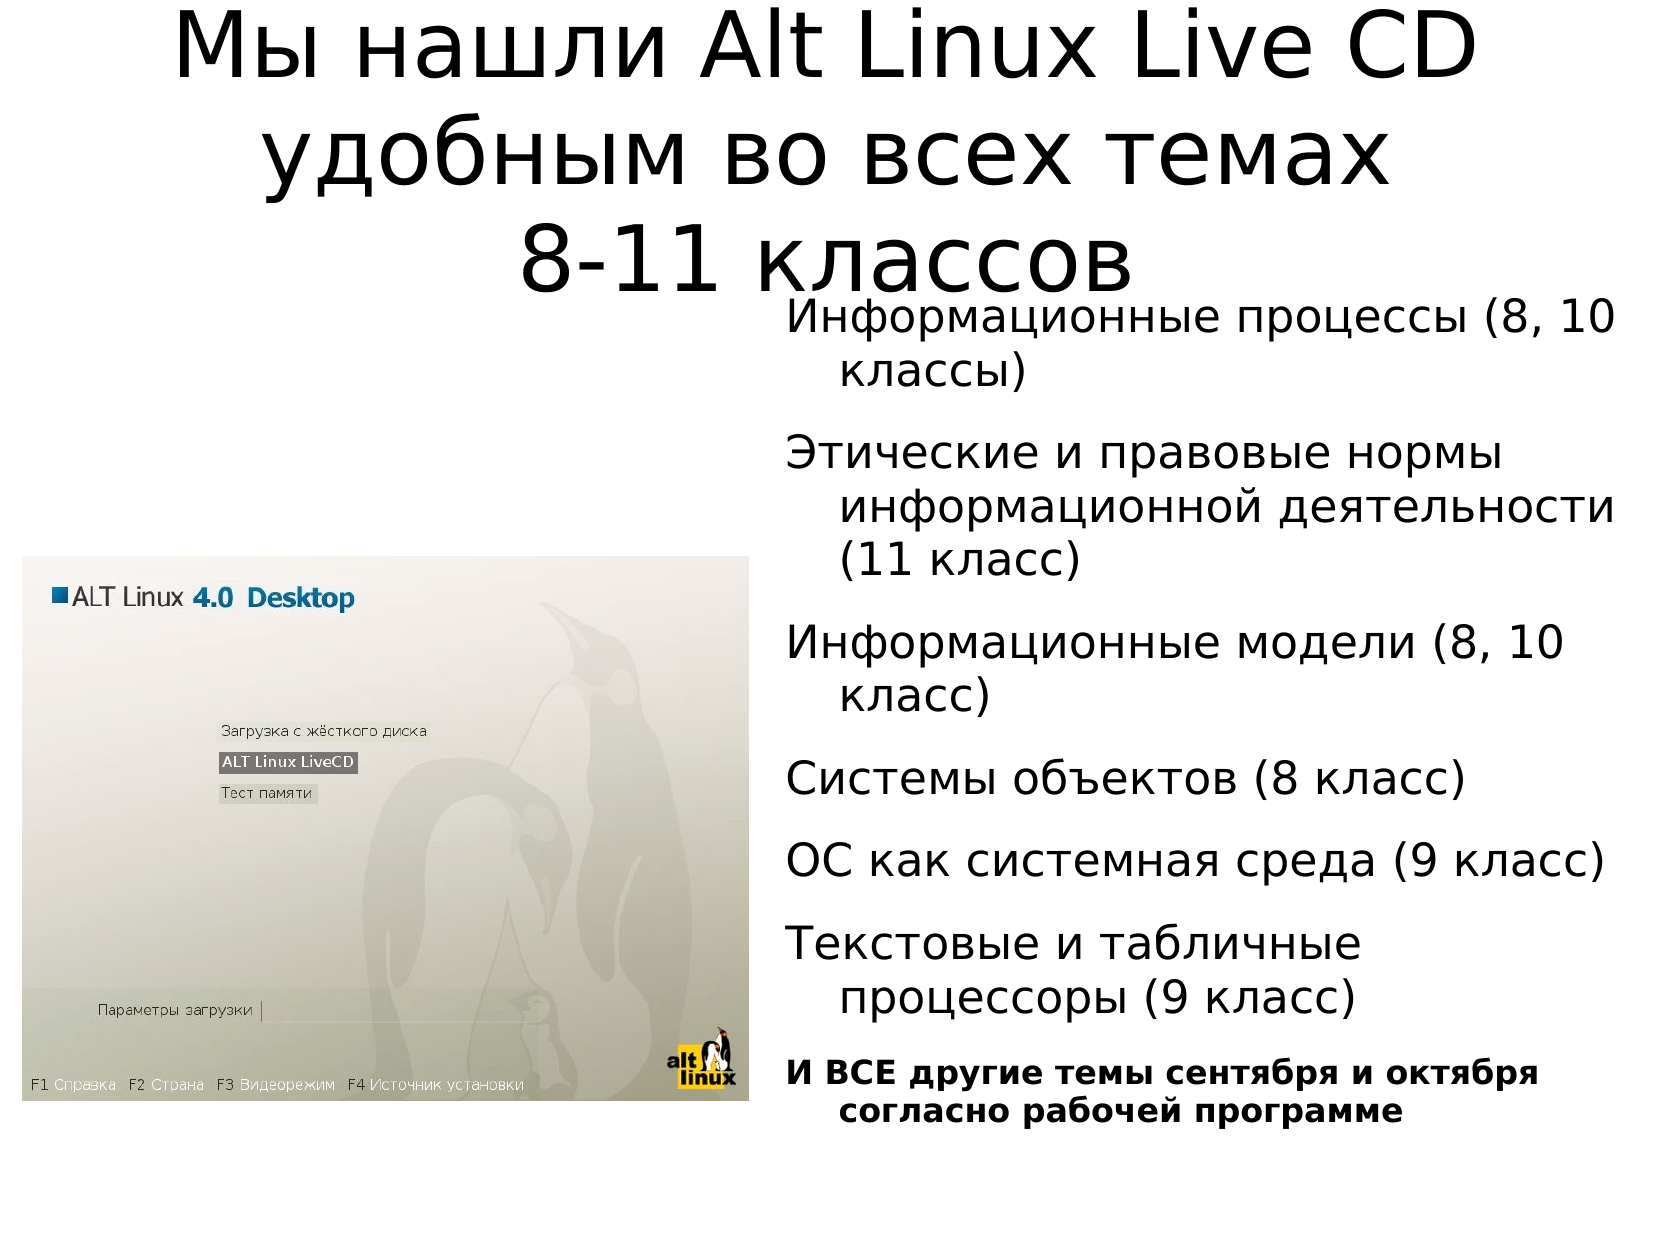

# Мы нашли Alt Linux Live CD удобным во всех темах 8-11 классов
Информационные процессы (8, 10 классы)
Этические и правовые нормы информационной деятельности (11 класс)
Информационные модели (8, 10 класс)
Системы объектов (8 класс)
ОС как системная среда (9 класс)
Текстовые и табличные процессоры (9 класс)
И ВСЕ другие темы сентября и октября согласно рабочей программе